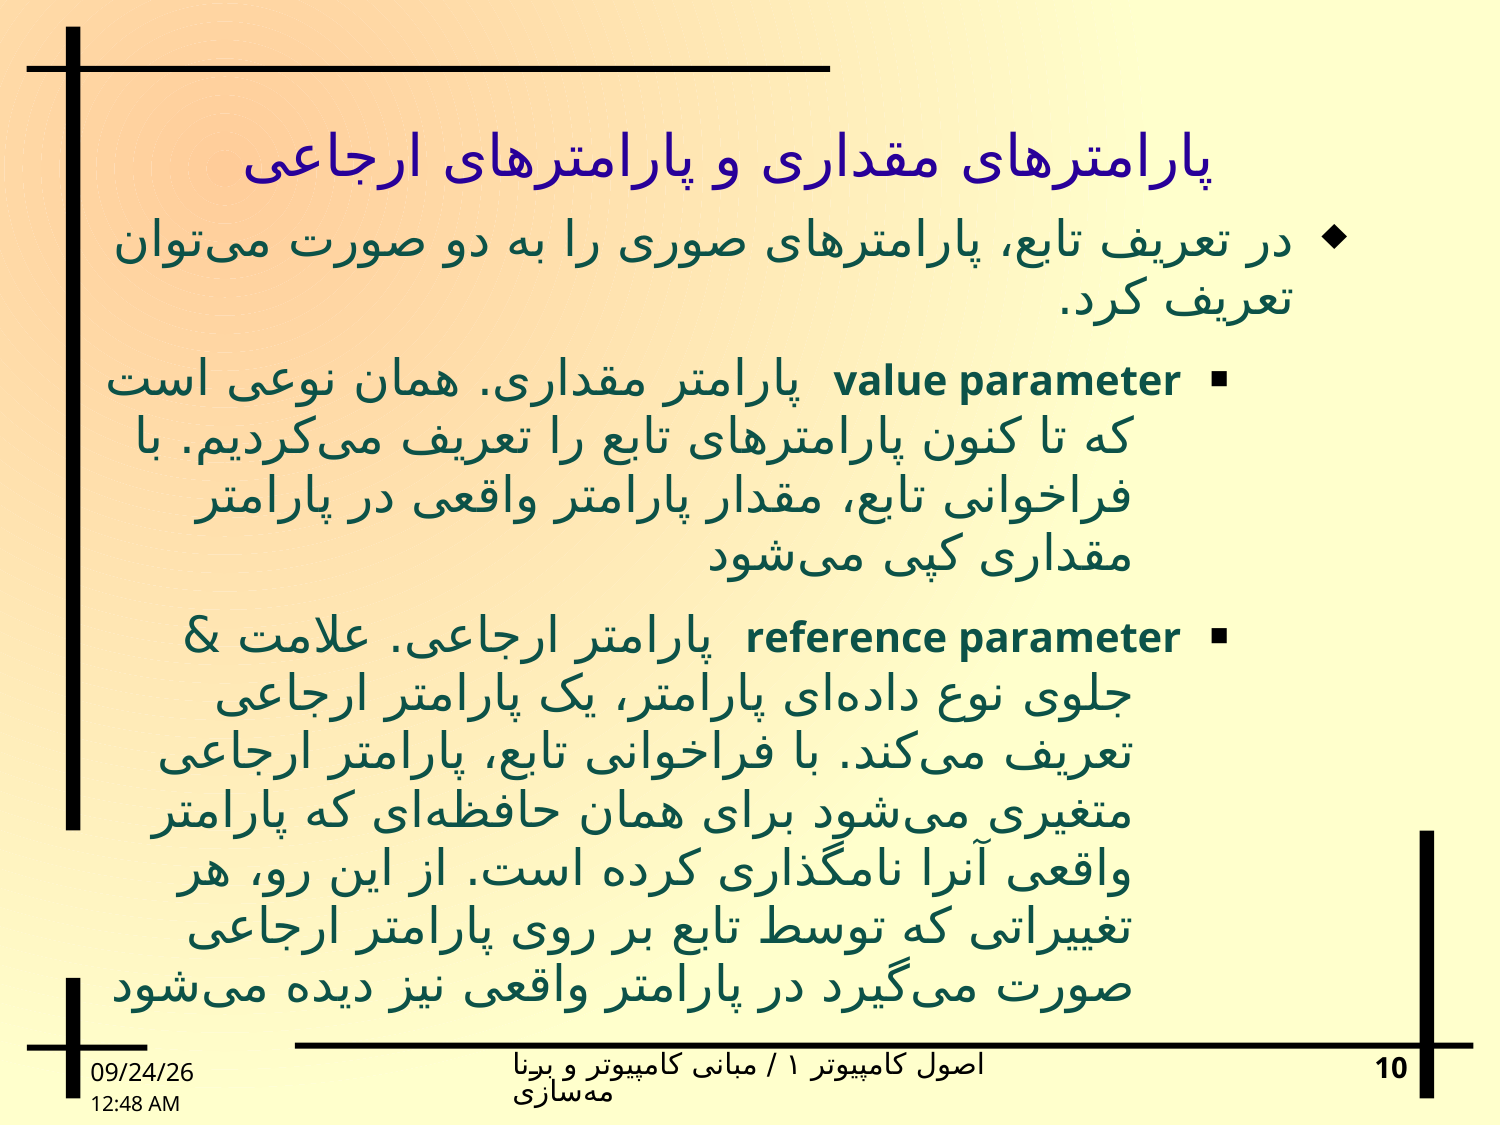

# پارامترهای مقداری و پارامترهای ارجاعی
در تعریف تابع، پارامترهای صوری را به دو صورت می‌توان تعریف کرد.
value parameter پارامتر مقداری. همان نوعی است که تا کنون پارامترهای تابع را تعریف می‌کردیم. با فراخوانی تابع، مقدار پارامتر واقعی در پارامتر مقداری کپی می‌شود
reference parameter پارامتر ارجاعی. علامت & جلوی نوع داده‌ای پارامتر، یک پارامتر ارجاعی تعریف می‌کند. با فراخوانی تابع، پارامتر ارجاعی متغیری می‌شود برای همان حافظه‌ای که پارامتر واقعی آنرا نامگذاری کرده است. از این رو، هر تغییراتی که توسط تابع بر روی پارامتر ارجاعی صورت می‌گیرد در پارامتر واقعی نیز دیده می‌شود
اصول کامپیوتر ۱ / مبانی کامپیوتر و برنامه‌سازی
10